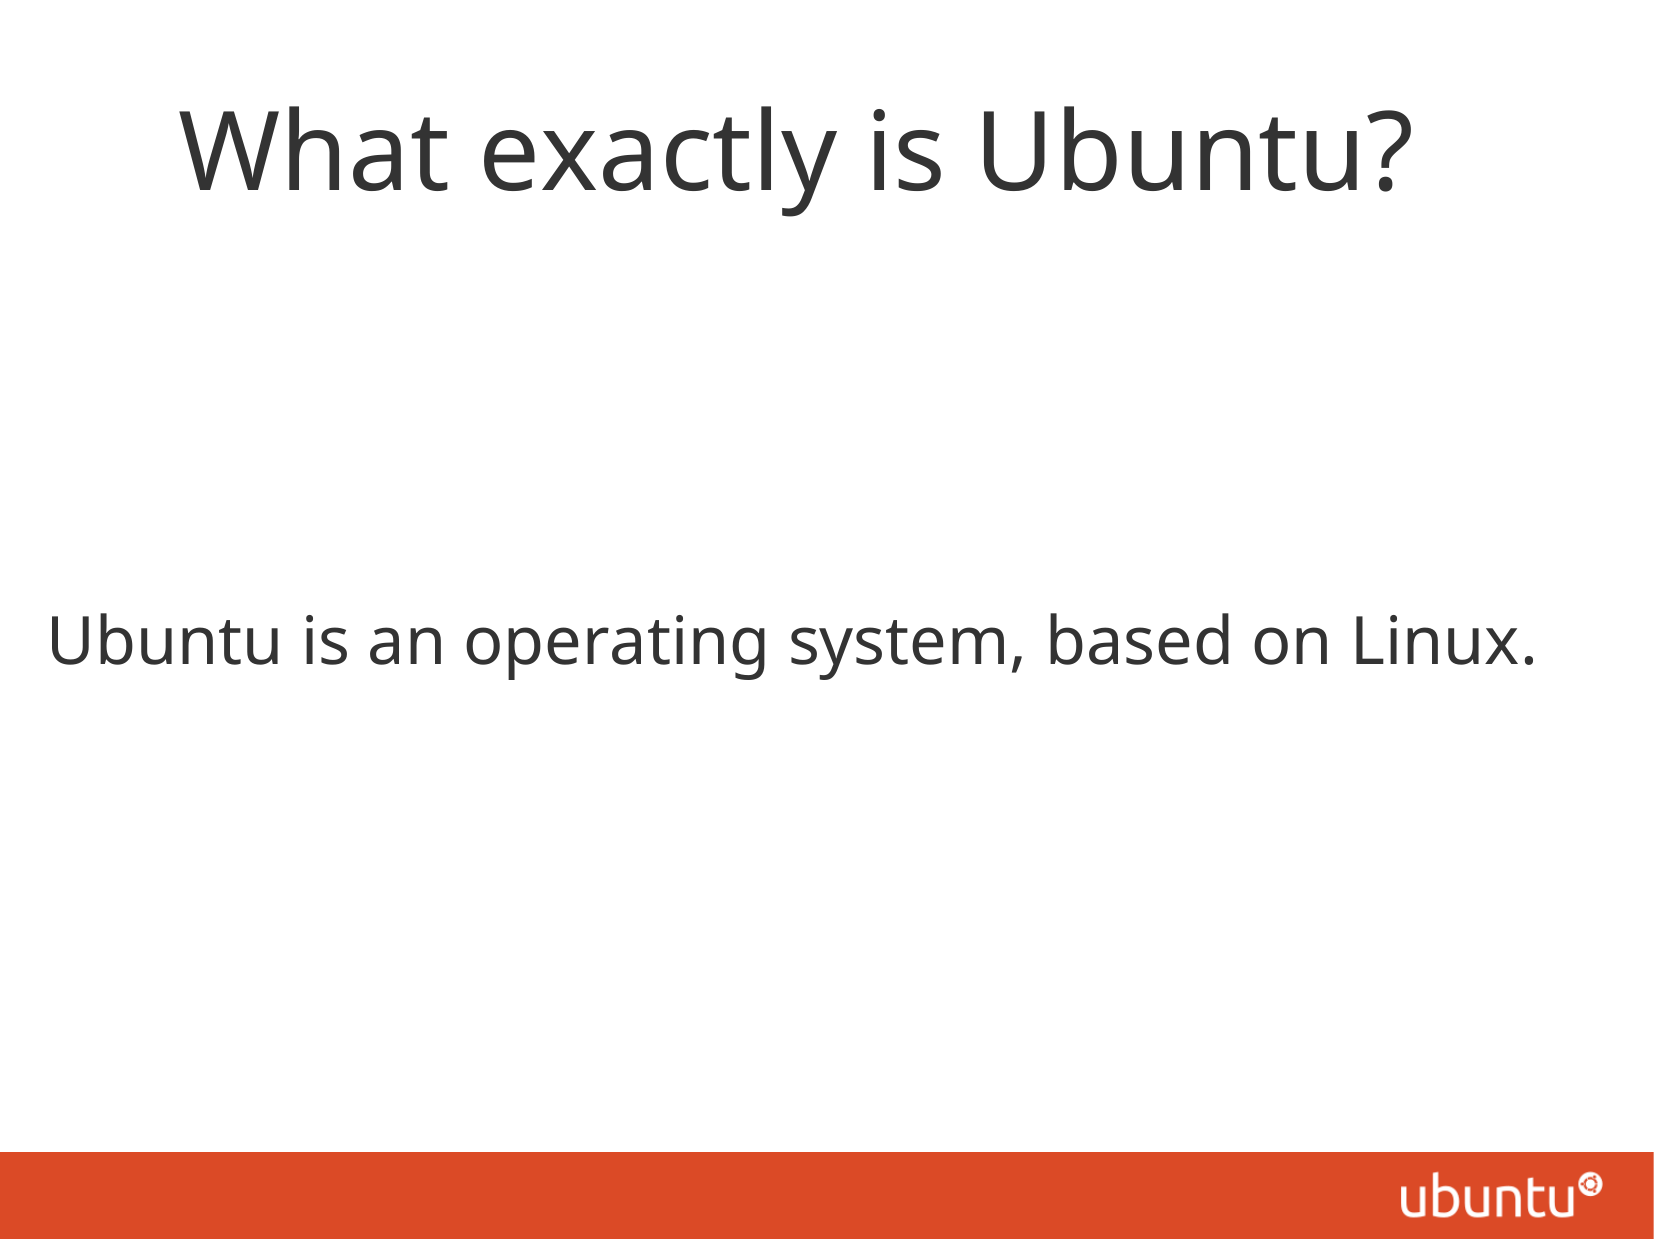

# What exactly is Ubuntu?
Ubuntu is an operating system, based on Linux.